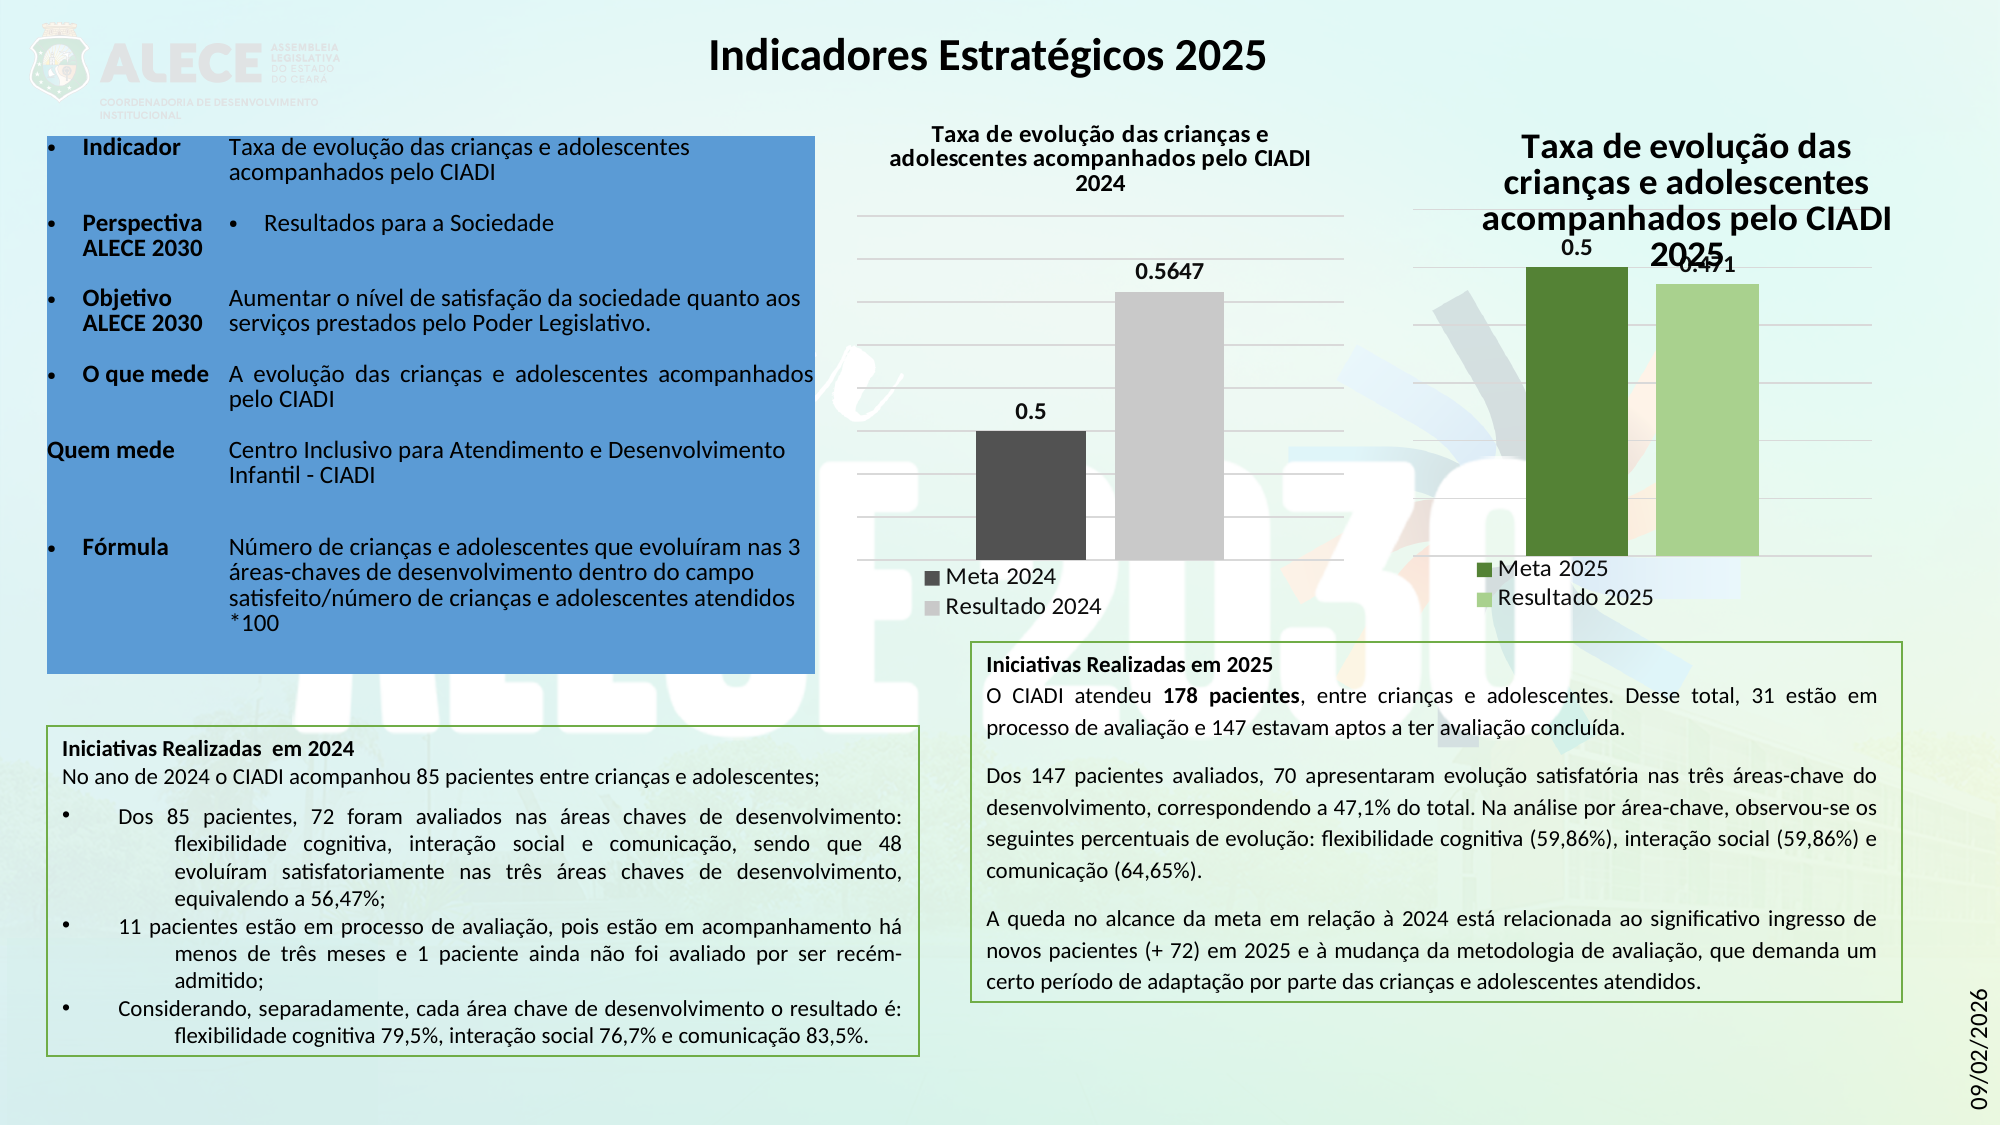

# Indicadores Estratégicos 2025
### Chart: Taxa de evolução das crianças e adolescentes acompanhados pelo CIADI 2024
| Category | Meta 2024 | Resultado 2024 |
|---|---|---|
| Taxa de evolução das crianças e adolescentes acompanhados pelo CIADI | 0.5 | 0.5647 |
### Chart: Taxa de evolução das crianças e adolescentes acompanhados pelo CIADI 2025
| Category | Meta 2025 | Resultado 2025 |
|---|---|---|
| Índice de resolutividade da intermediação da OP entre a sociedade com os demais órgãos da Alece | 0.5 | 0.471 || Indicador | Taxa de evolução das crianças e adolescentes acompanhados pelo CIADI |
| --- | --- |
| Perspectiva ALECE 2030 | Resultados para a Sociedade |
| Objetivo ALECE 2030 | Aumentar o nível de satisfação da sociedade quanto aos serviços prestados pelo Poder Legislativo. |
| O que mede | A evolução das crianças e adolescentes acompanhados pelo CIADI |
| Quem mede | Centro Inclusivo para Atendimento e Desenvolvimento Infantil - CIADI |
| Fórmula | Número de crianças e adolescentes que evoluíram nas 3 áreas-chaves de desenvolvimento dentro do campo satisfeito/número de crianças e adolescentes atendidos \*100 |
Iniciativas Realizadas em 2025
O CIADI atendeu 178 pacientes, entre crianças e adolescentes. Desse total, 31 estão em processo de avaliação e 147 estavam aptos a ter avaliação concluída.
Dos 147 pacientes avaliados, 70 apresentaram evolução satisfatória nas três áreas-chave do desenvolvimento, correspondendo a 47,1% do total. Na análise por área-chave, observou-se os seguintes percentuais de evolução: flexibilidade cognitiva (59,86%), interação social (59,86%) e comunicação (64,65%).
A queda no alcance da meta em relação à 2024 está relacionada ao significativo ingresso de novos pacientes (+ 72) em 2025 e à mudança da metodologia de avaliação, que demanda um certo período de adaptação por parte das crianças e adolescentes atendidos.
Iniciativas Realizadas em 2024
No ano de 2024 o CIADI acompanhou 85 pacientes entre crianças e adolescentes;
Dos 85 pacientes, 72 foram avaliados nas áreas chaves de desenvolvimento: flexibilidade cognitiva, interação social e comunicação, sendo que 48 evoluíram satisfatoriamente nas três áreas chaves de desenvolvimento, equivalendo a 56,47%;
11 pacientes estão em processo de avaliação, pois estão em acompanhamento há menos de três meses e 1 paciente ainda não foi avaliado por ser recém-admitido;
Considerando, separadamente, cada área chave de desenvolvimento o resultado é: flexibilidade cognitiva 79,5%, interação social 76,7% e comunicação 83,5%.
09/02/2026